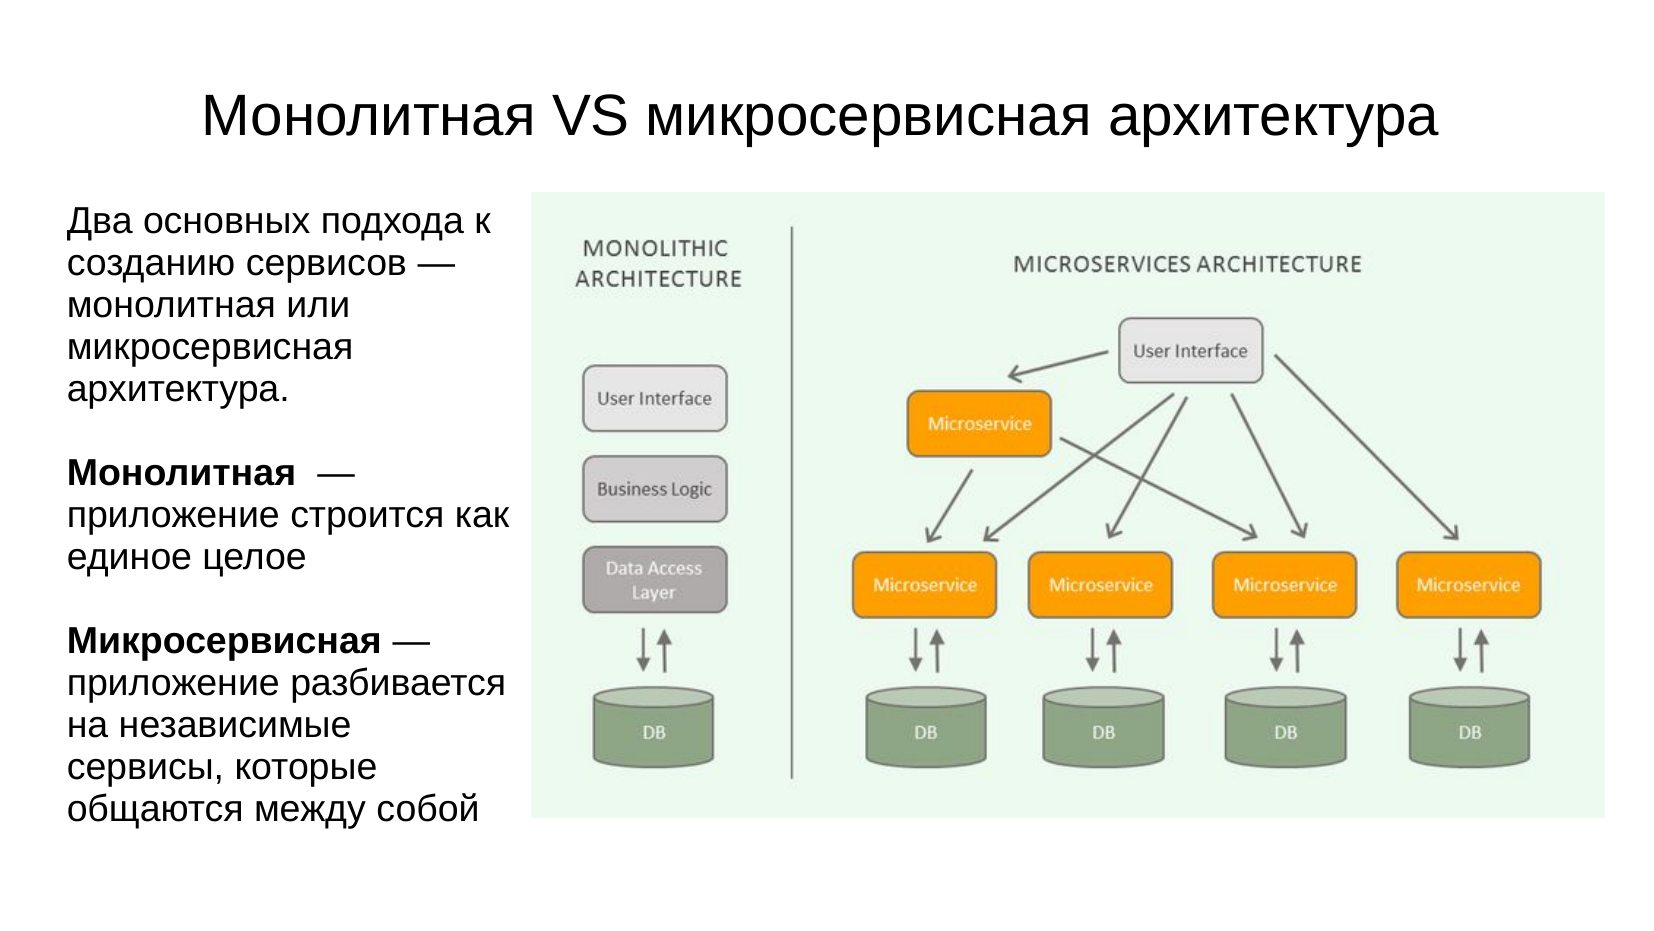

# Монолитная VS микросервисная архитектура
Два основных подхода к созданию сервисов — монолитная или микросервисная архитектура.
Монолитная — приложение строится как единое целое
Микросервисная — приложение разбивается на независимые сервисы, которые общаются между собой